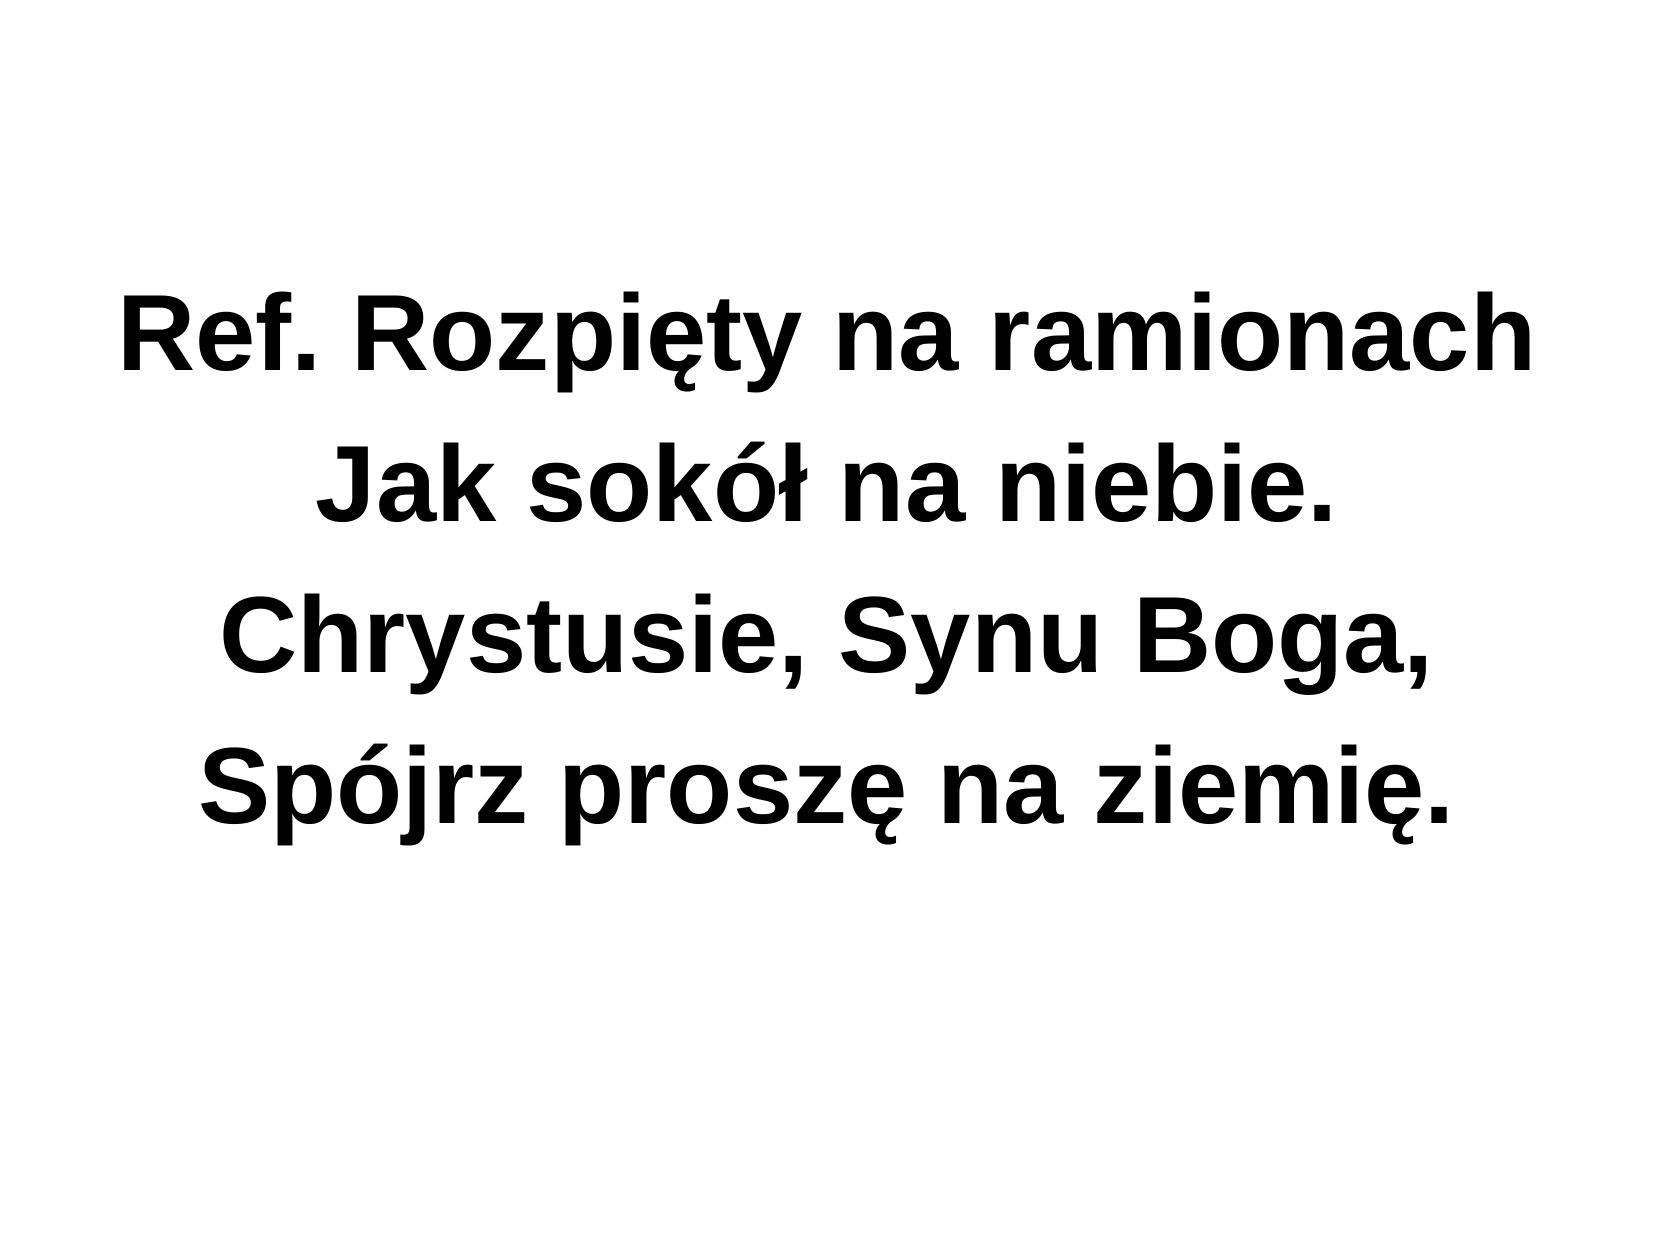

# Ref. Rozpięty na ramionach
Jak sokół na niebie.
Chrystusie, Synu Boga,
Spójrz proszę na ziemię.